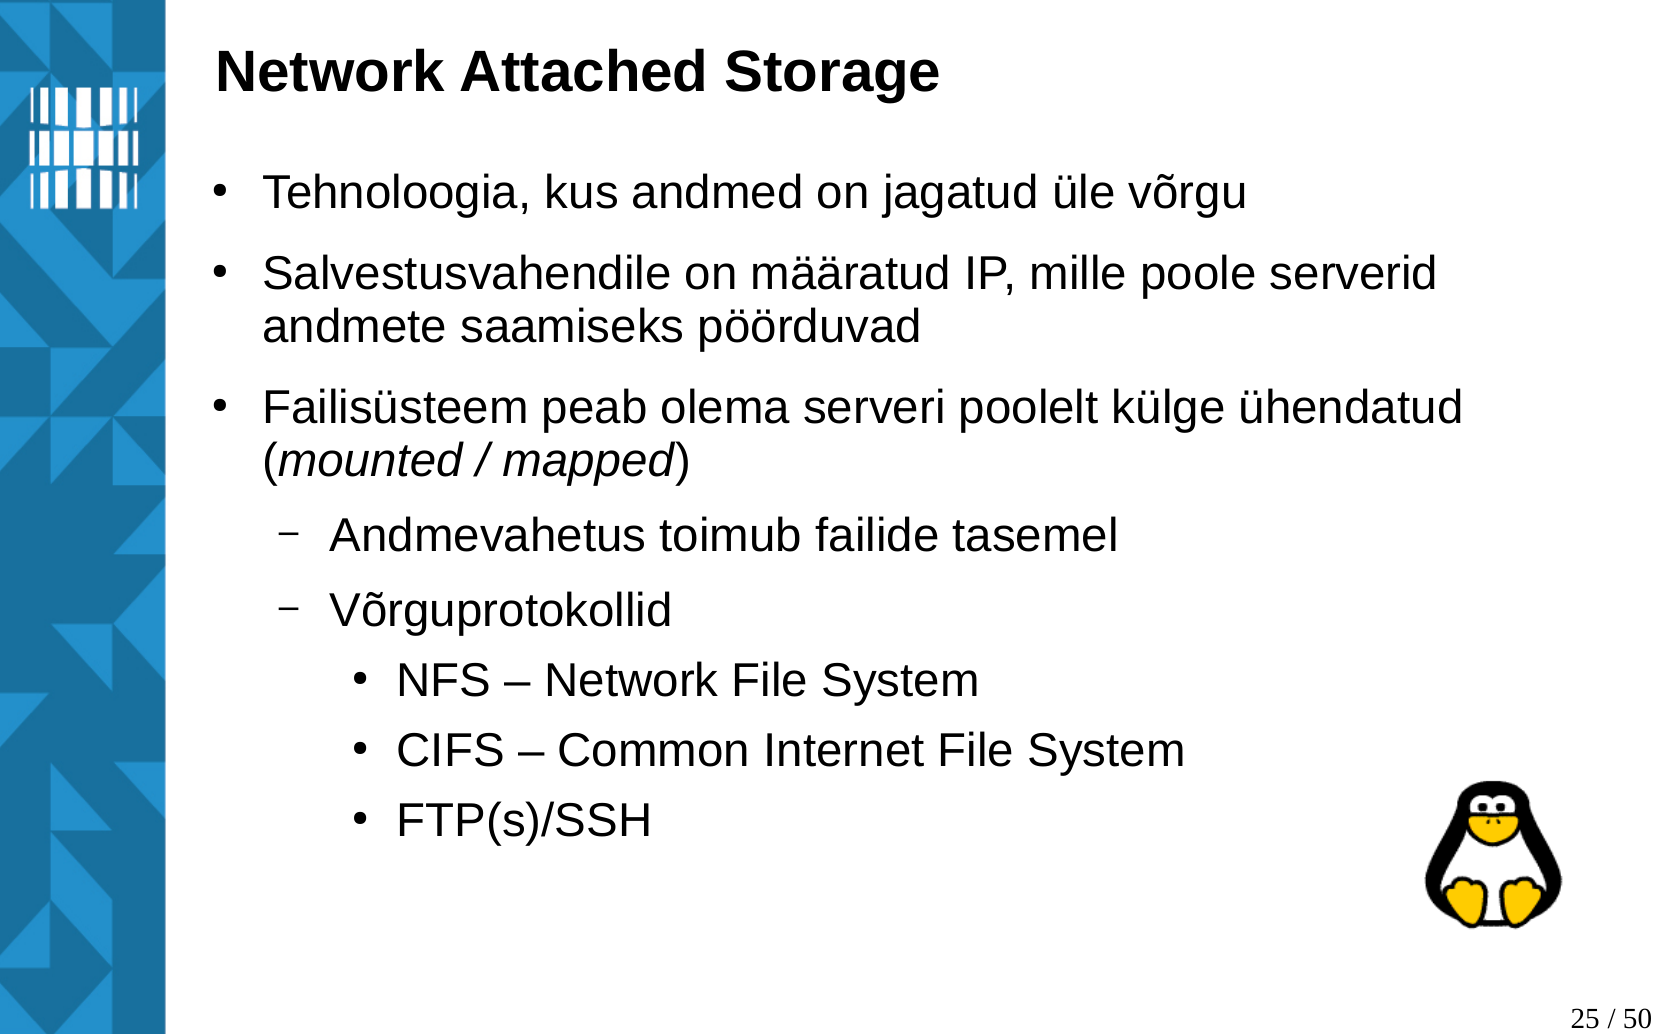

# Network Attached Storage
Tehnoloogia, kus andmed on jagatud üle võrgu
Salvestusvahendile on määratud IP, mille poole serverid andmete saamiseks pöörduvad
Failisüsteem peab olema serveri poolelt külge ühendatud (mounted / mapped)
Andmevahetus toimub failide tasemel
Võrguprotokollid
NFS – Network File System
CIFS – Common Internet File System
FTP(s)/SSH